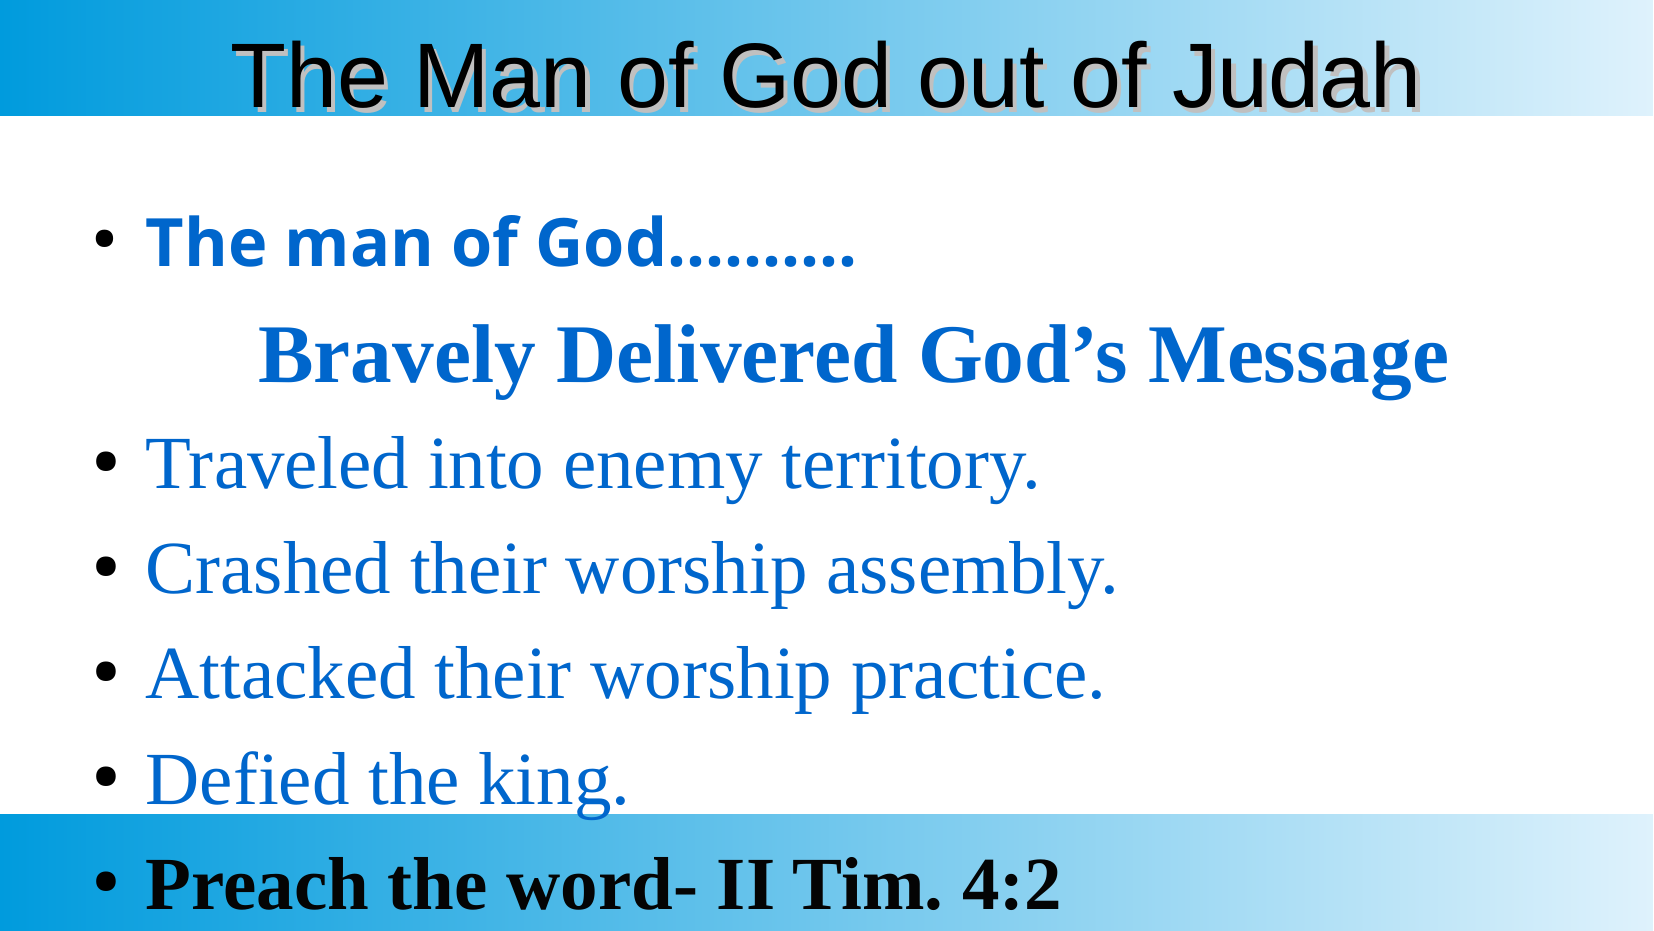

# The Man of God out of Judah
The man of God……….
Bravely Delivered God’s Message
Traveled into enemy territory.
Crashed their worship assembly.
Attacked their worship practice.
Defied the king.
Preach the word- II Tim. 4:2